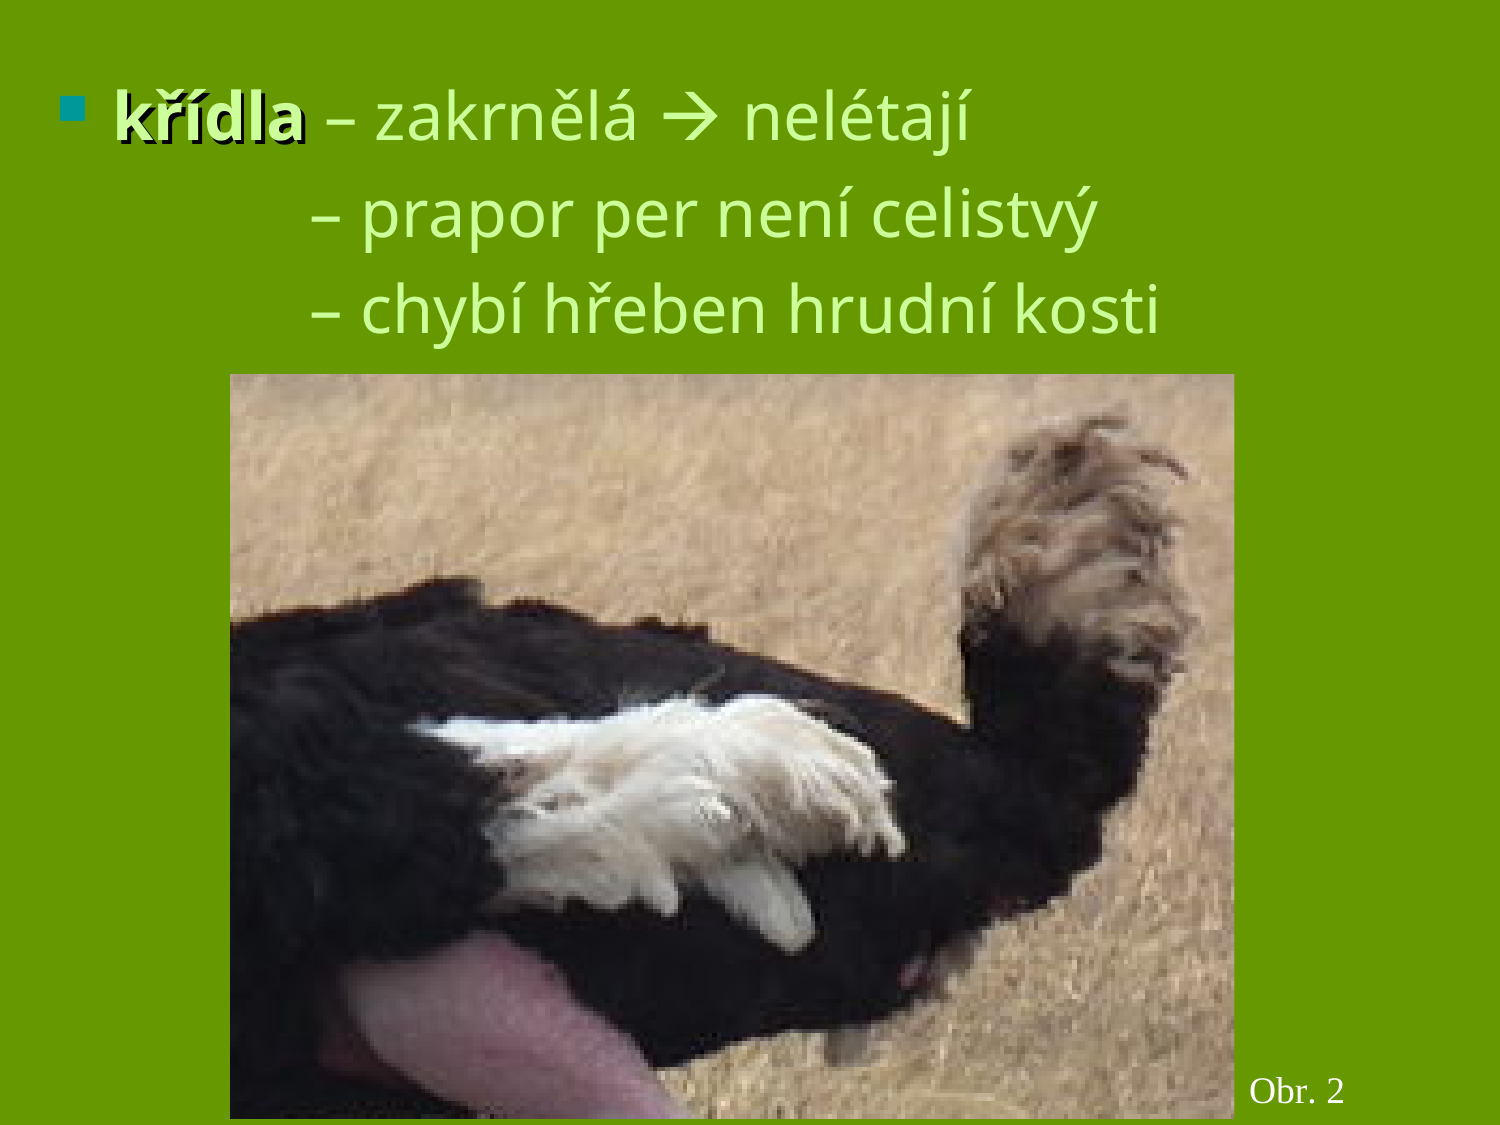

# křídla – zakrnělá  nelétají
		 – prapor per není celistvý
 	 – chybí hřeben hrudní kosti
Obr. 2